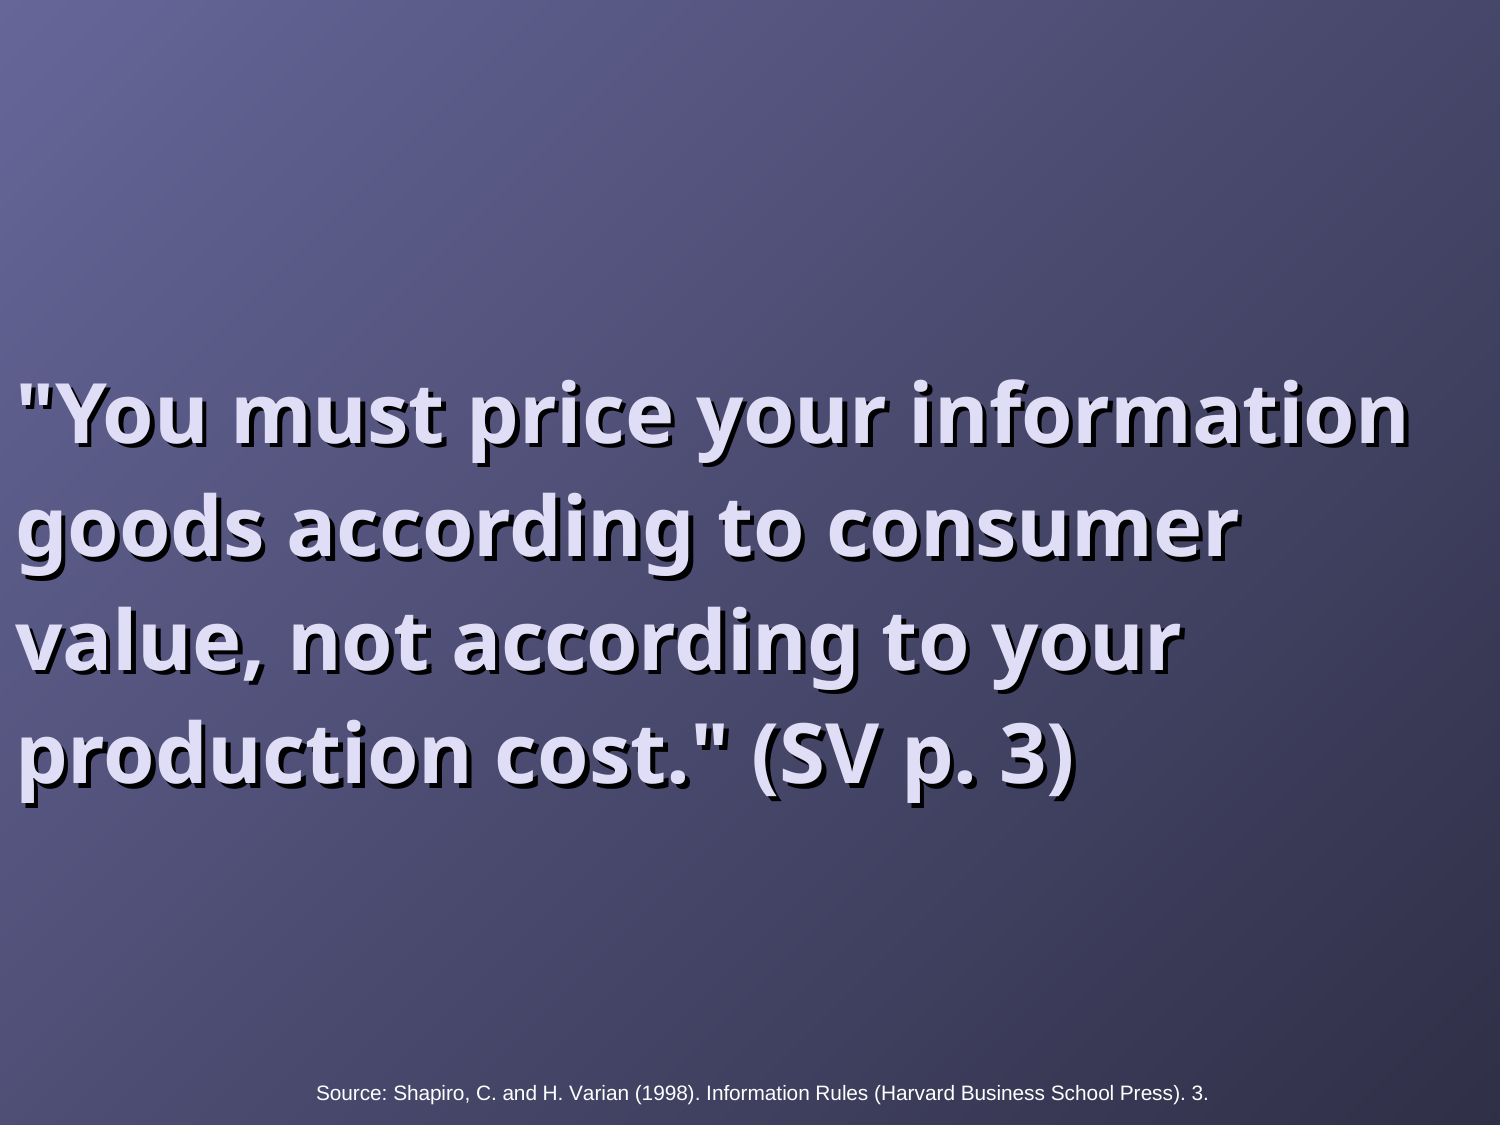

# "You must price your information goods according to consumer value, not according to your production cost." (SV p. 3)
Source: Shapiro, C. and H. Varian (1998). Information Rules (Harvard Business School Press). 3.